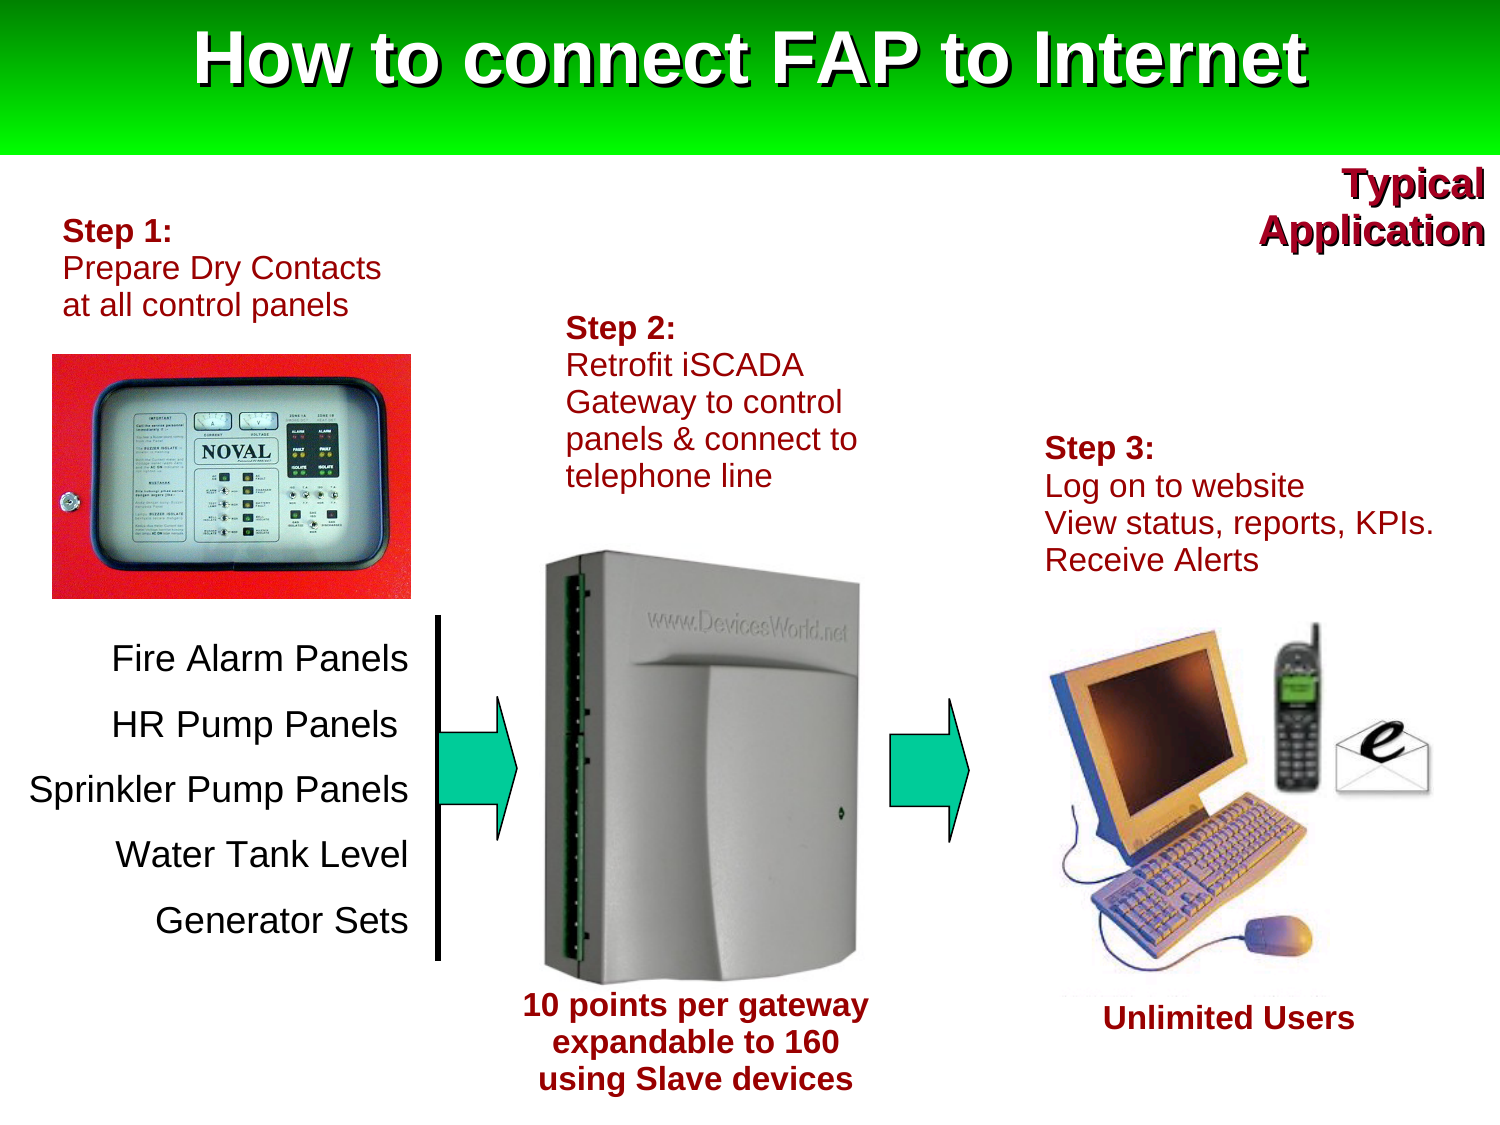

How to connect FAP to Internet
Typical Application
Step 1:
Prepare Dry Contacts
at all control panels
Step 2:
Retrofit iSCADA Gateway to control panels & connect to telephone line
Step 3:
Log on to website
View status, reports, KPIs.
Receive Alerts
Fire Alarm Panels
HR Pump Panels
Sprinkler Pump Panels
Water Tank Level
Generator Sets
10 points per gateway expandable to 160 using Slave devices
Unlimited Users